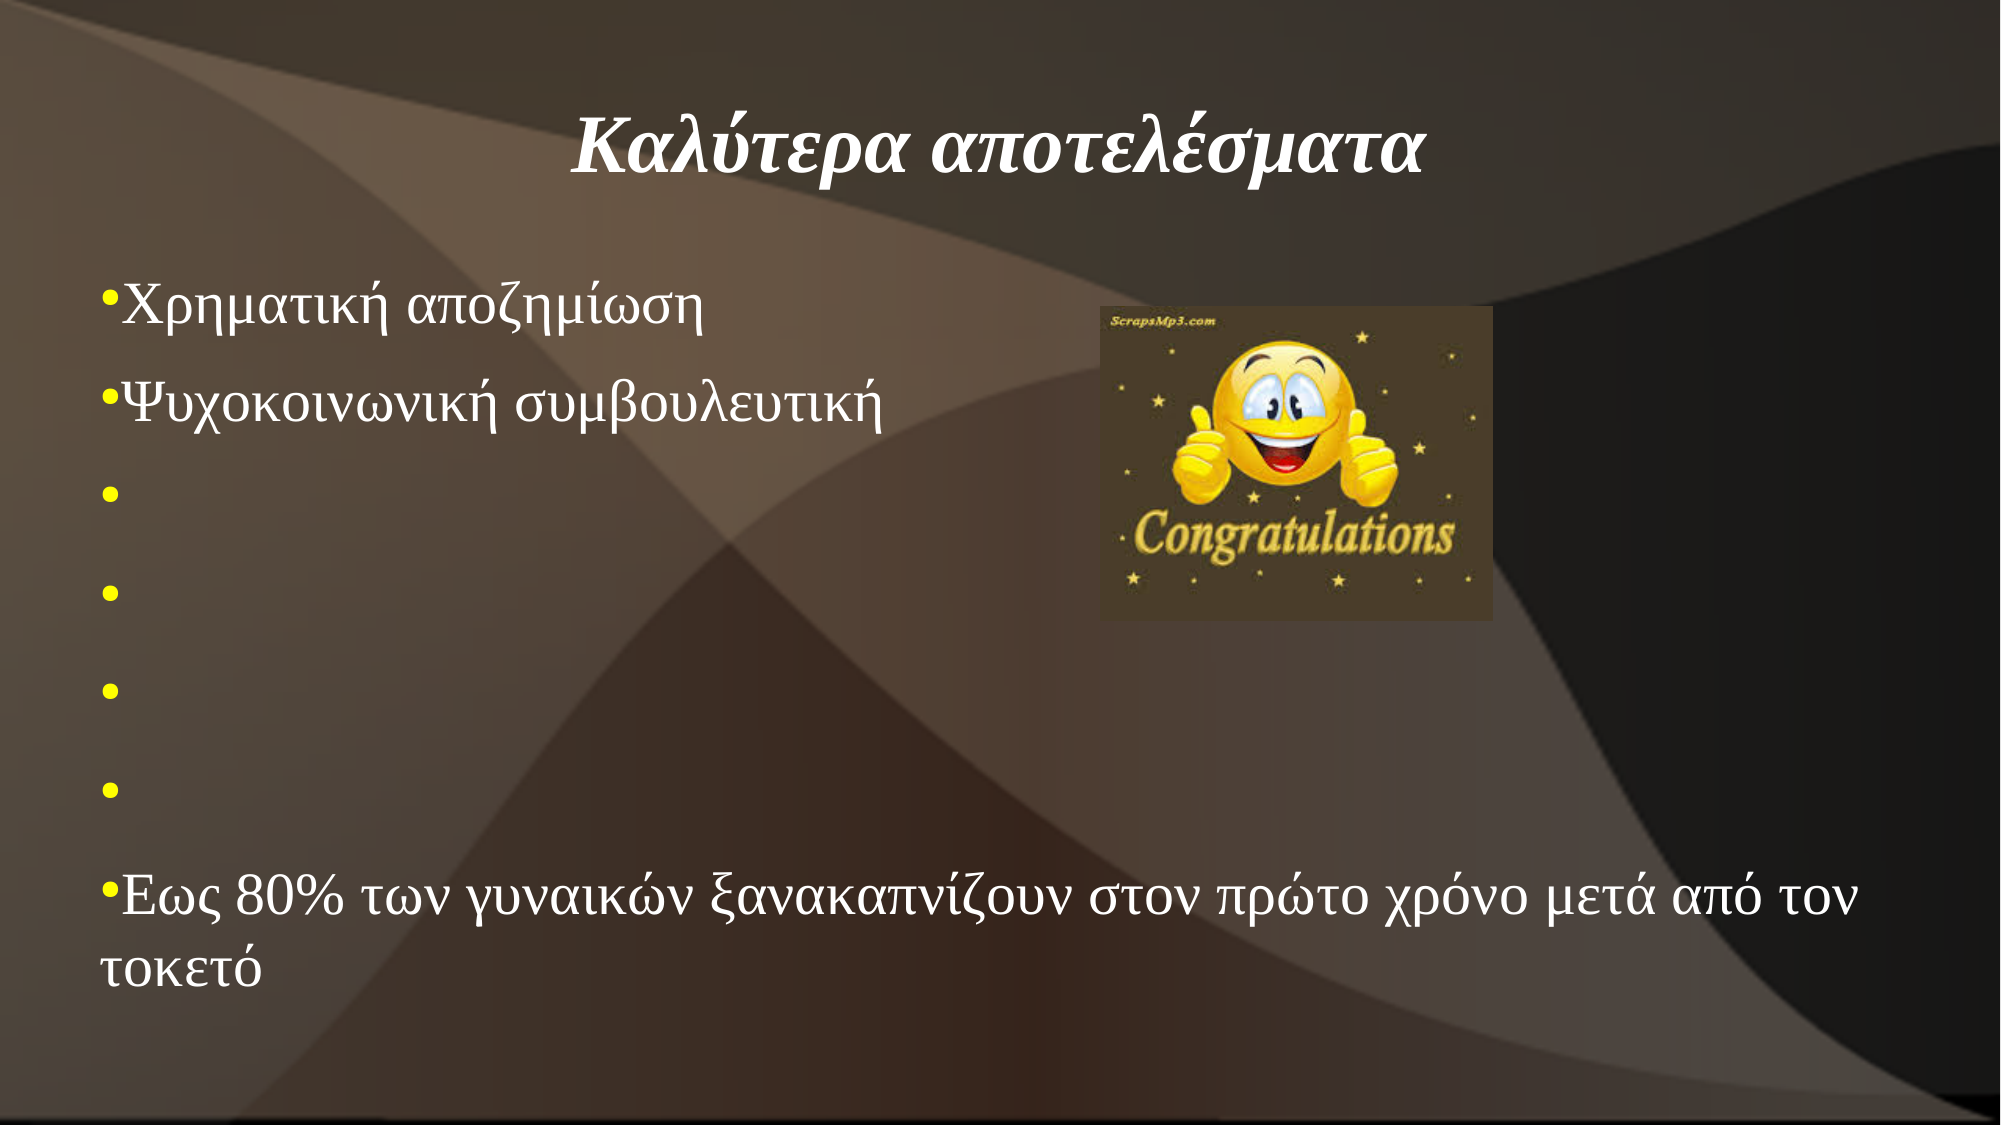

# Καλύτερα αποτελέσματα
Χρηματική αποζημίωση
Ψυχοκοινωνική συμβουλευτική
Εως 80% των γυναικών ξανακαπνίζουν στον πρώτο χρόνο μετά από τον τοκετό